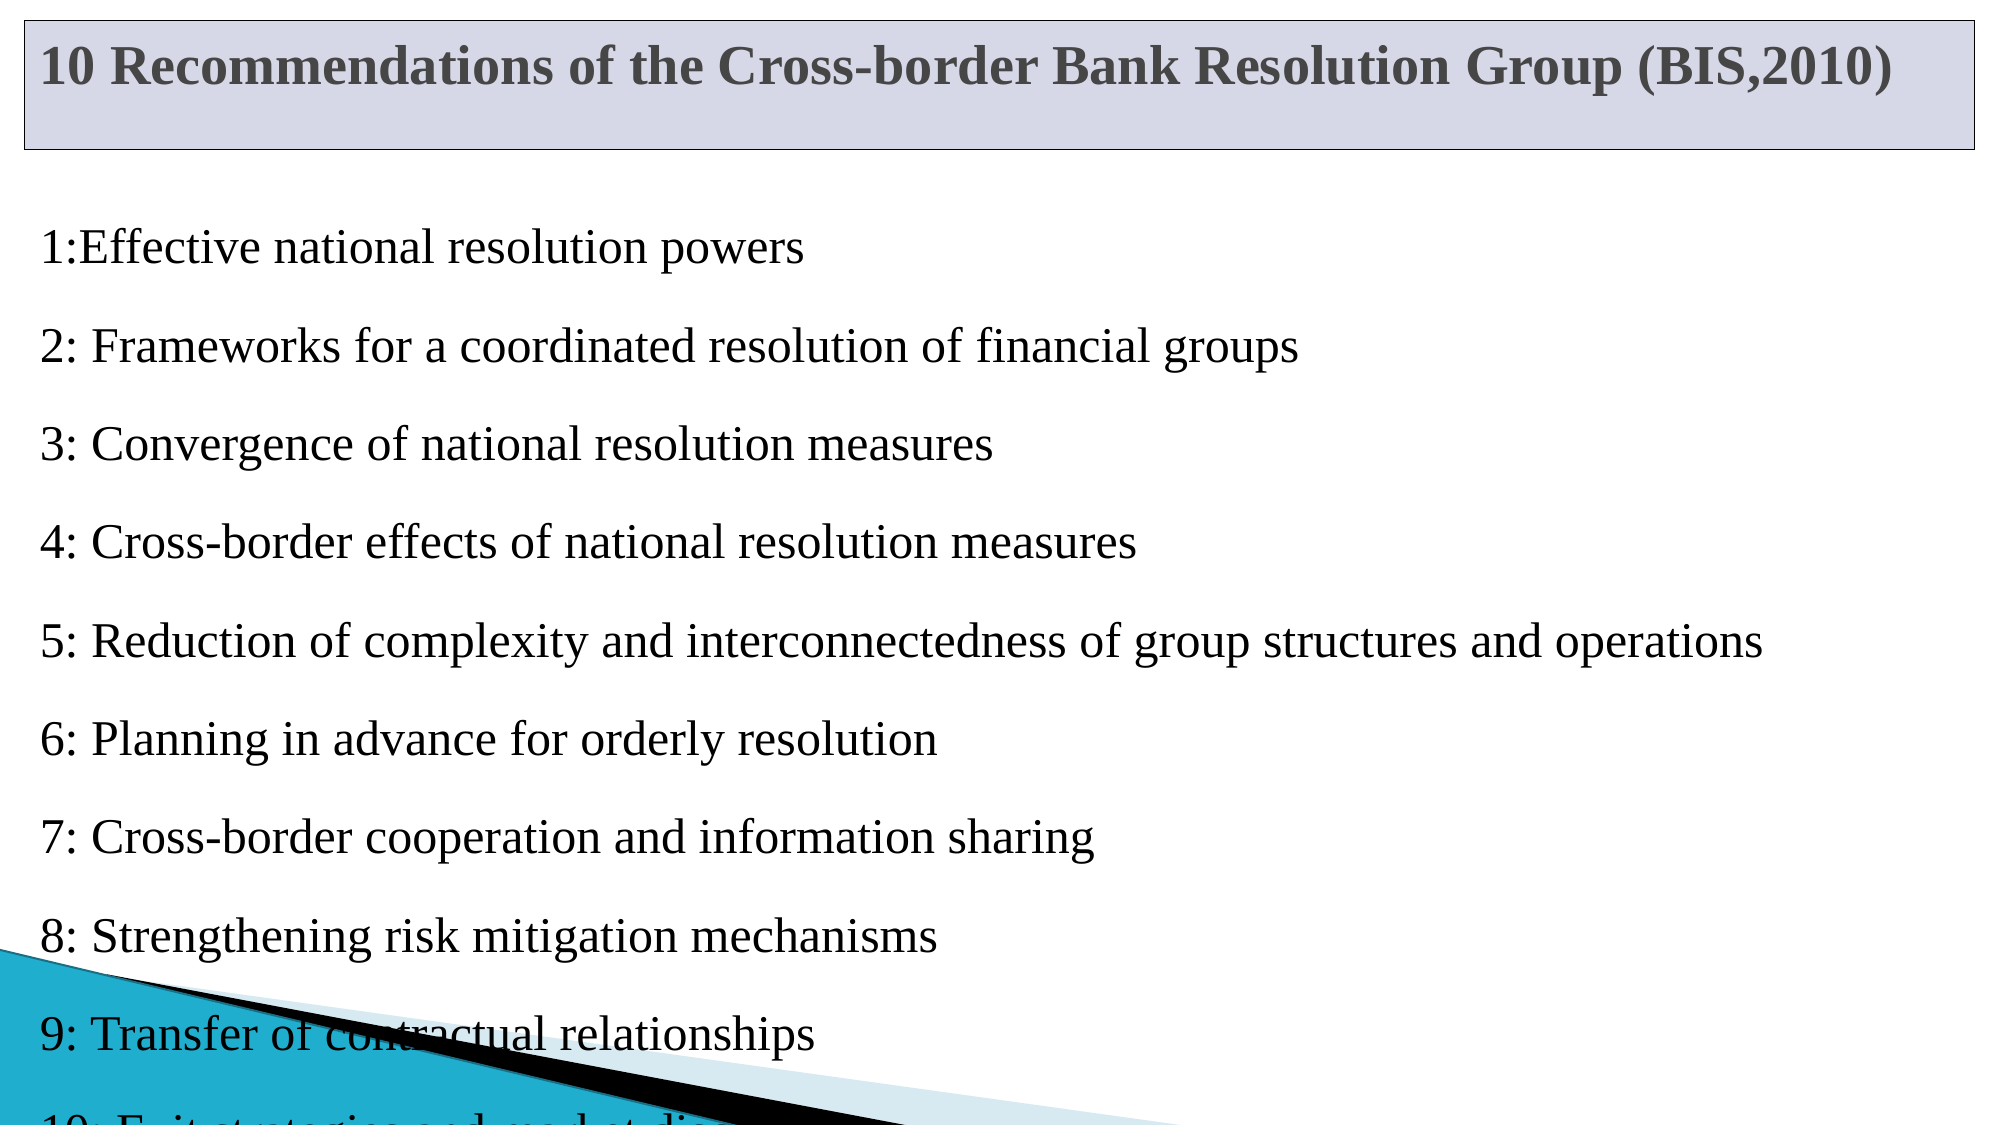

# 10 Recommendations of the Cross-border Bank Resolution Group (BIS,2010)
1:Effective national resolution powers
2: Frameworks for a coordinated resolution of financial groups
3: Convergence of national resolution measures
4: Cross-border effects of national resolution measures
5: Reduction of complexity and interconnectedness of group structures and operations
6: Planning in advance for orderly resolution
7: Cross-border cooperation and information sharing
8: Strengthening risk mitigation mechanisms
9: Transfer of contractual relationships
10: Exit strategies and market discipline